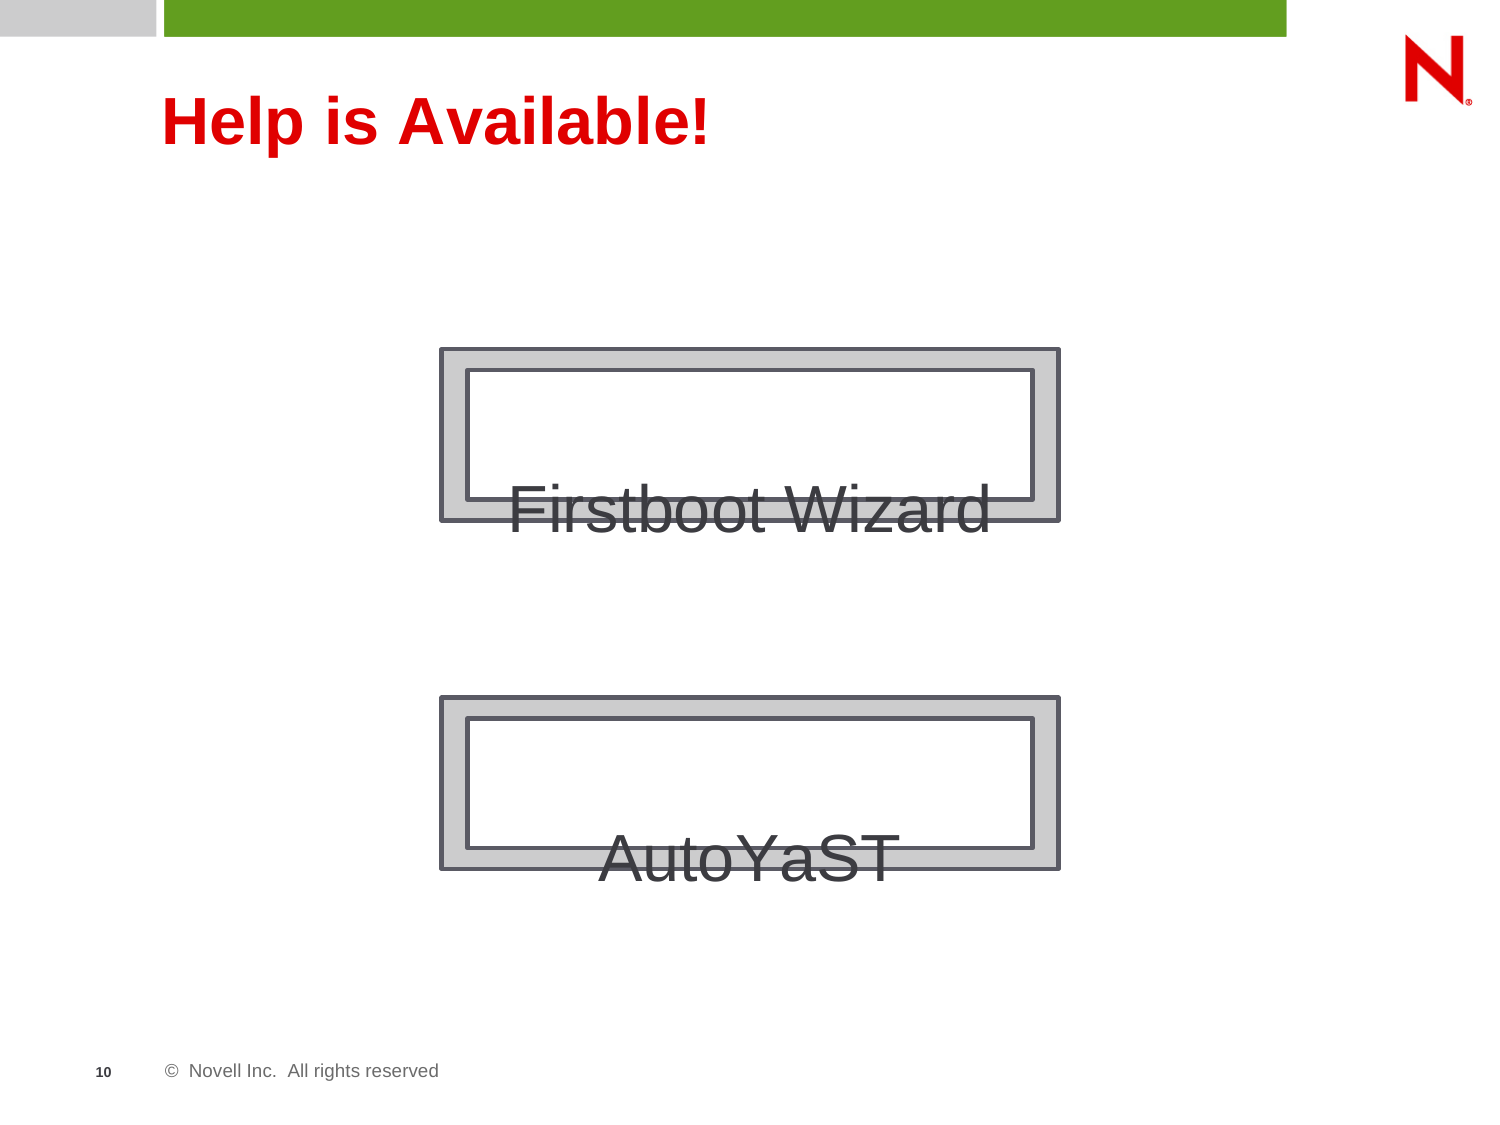

# Help is Available!
Firstboot Wizard
AutoYaST